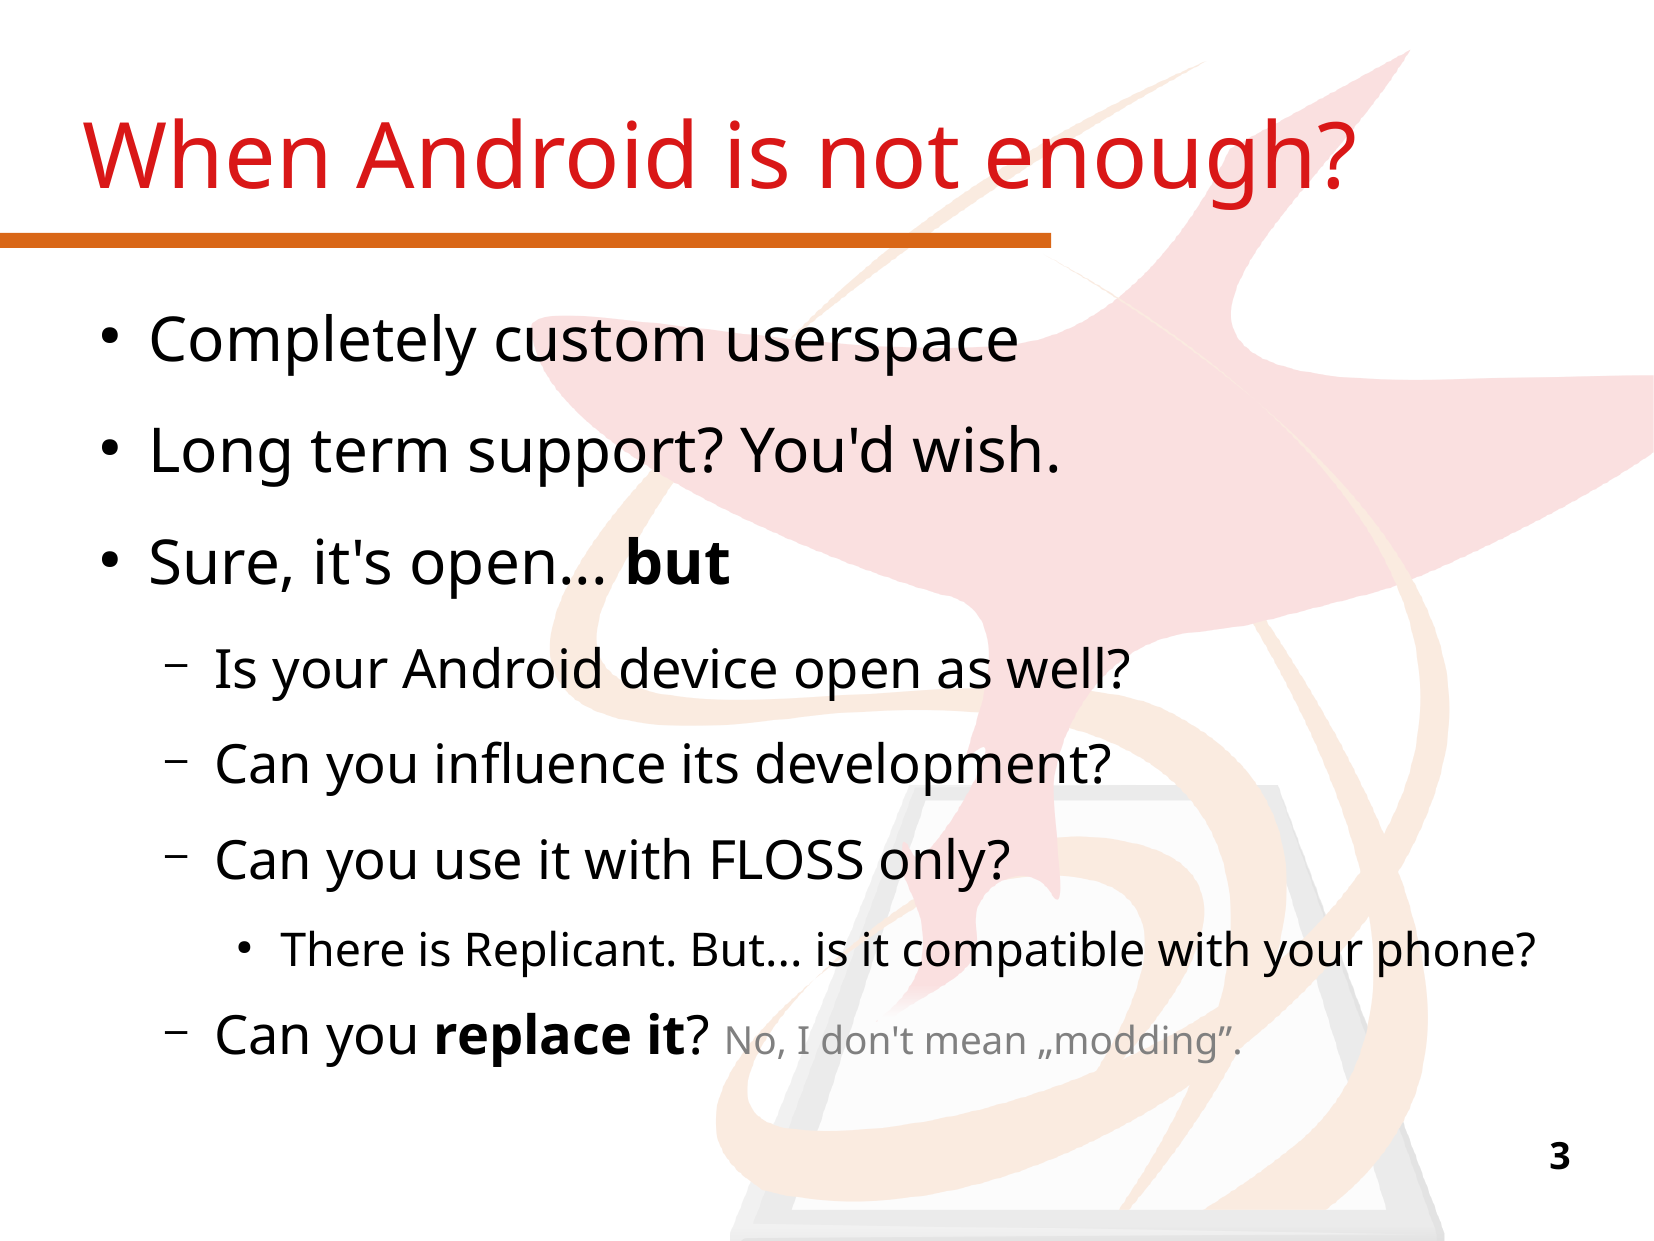

# When Android is not enough?
Completely custom userspace
Long term support? You'd wish.
Sure, it's open... but
Is your Android device open as well?
Can you influence its development?
Can you use it with FLOSS only?
There is Replicant. But... is it compatible with your phone?
Can you replace it? No, I don't mean „modding”.
3